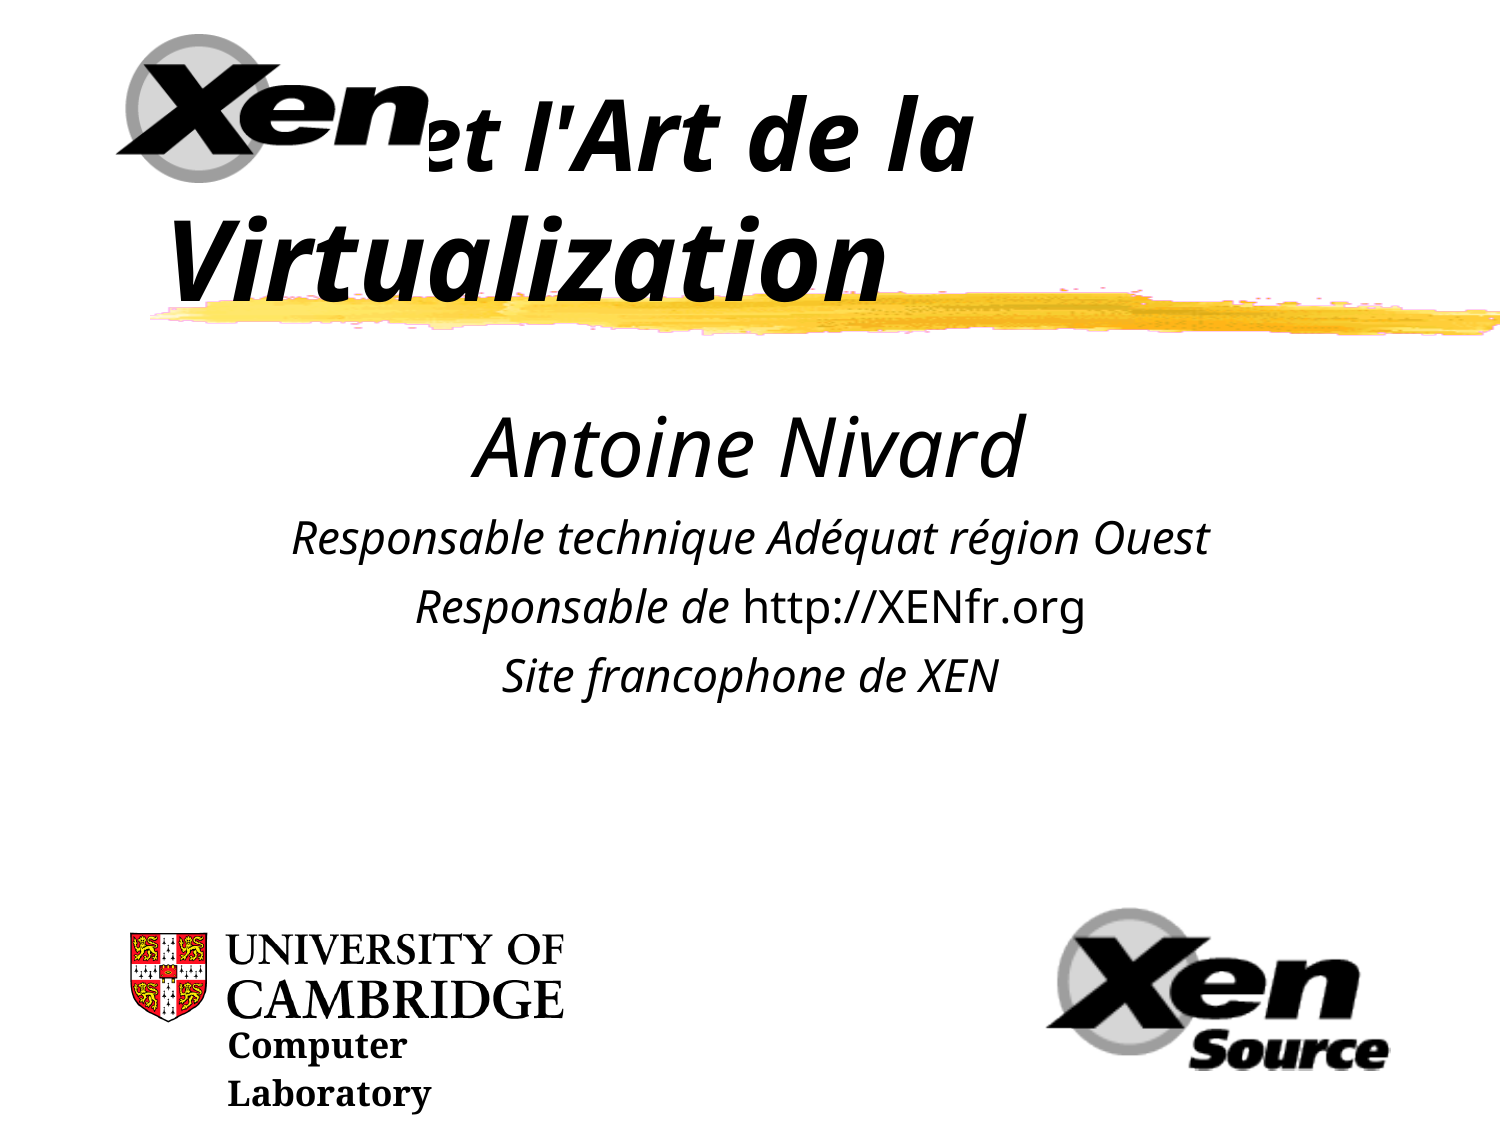

# Xen et l'Art de la Virtualization
Antoine Nivard
Responsable technique Adéquat région Ouest
Responsable de http://XENfr.org
Site francophone de XEN
Computer Laboratory